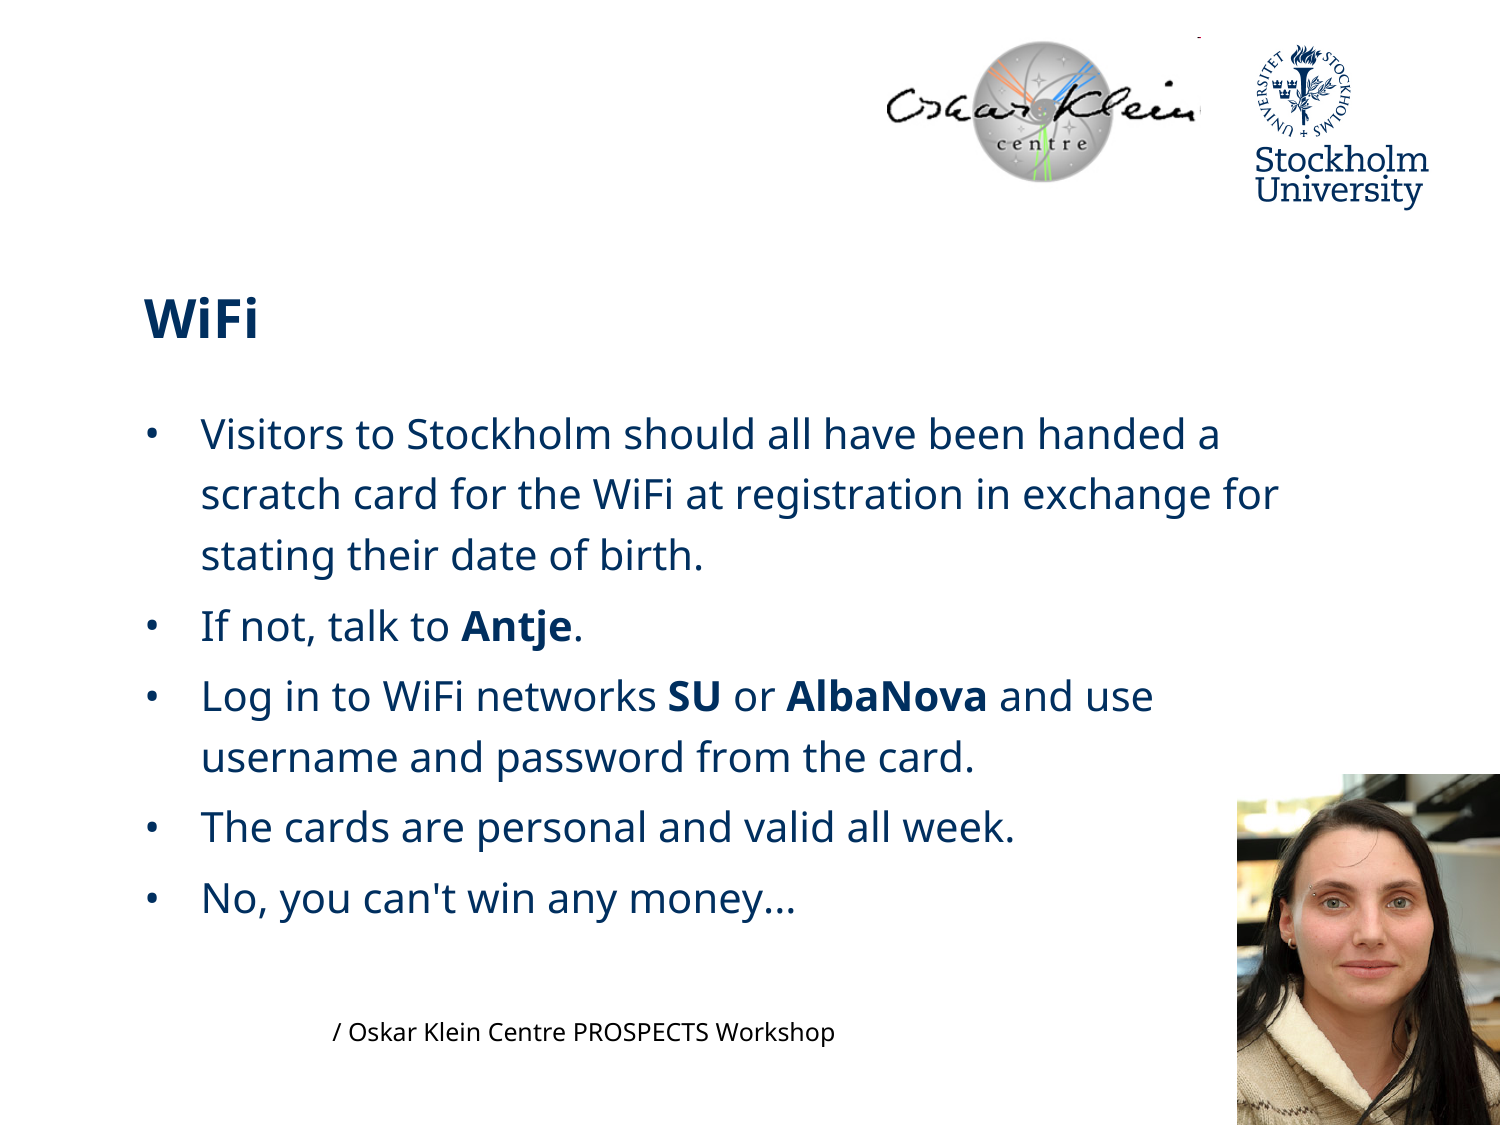

# WiFi
Visitors to Stockholm should all have been handed a scratch card for the WiFi at registration in exchange for stating their date of birth.
If not, talk to Antje.
Log in to WiFi networks SU or AlbaNova and use username and password from the card.
The cards are personal and valid all week.
No, you can't win any money...
Oskar Klein Centre PROSPECTS Workshop